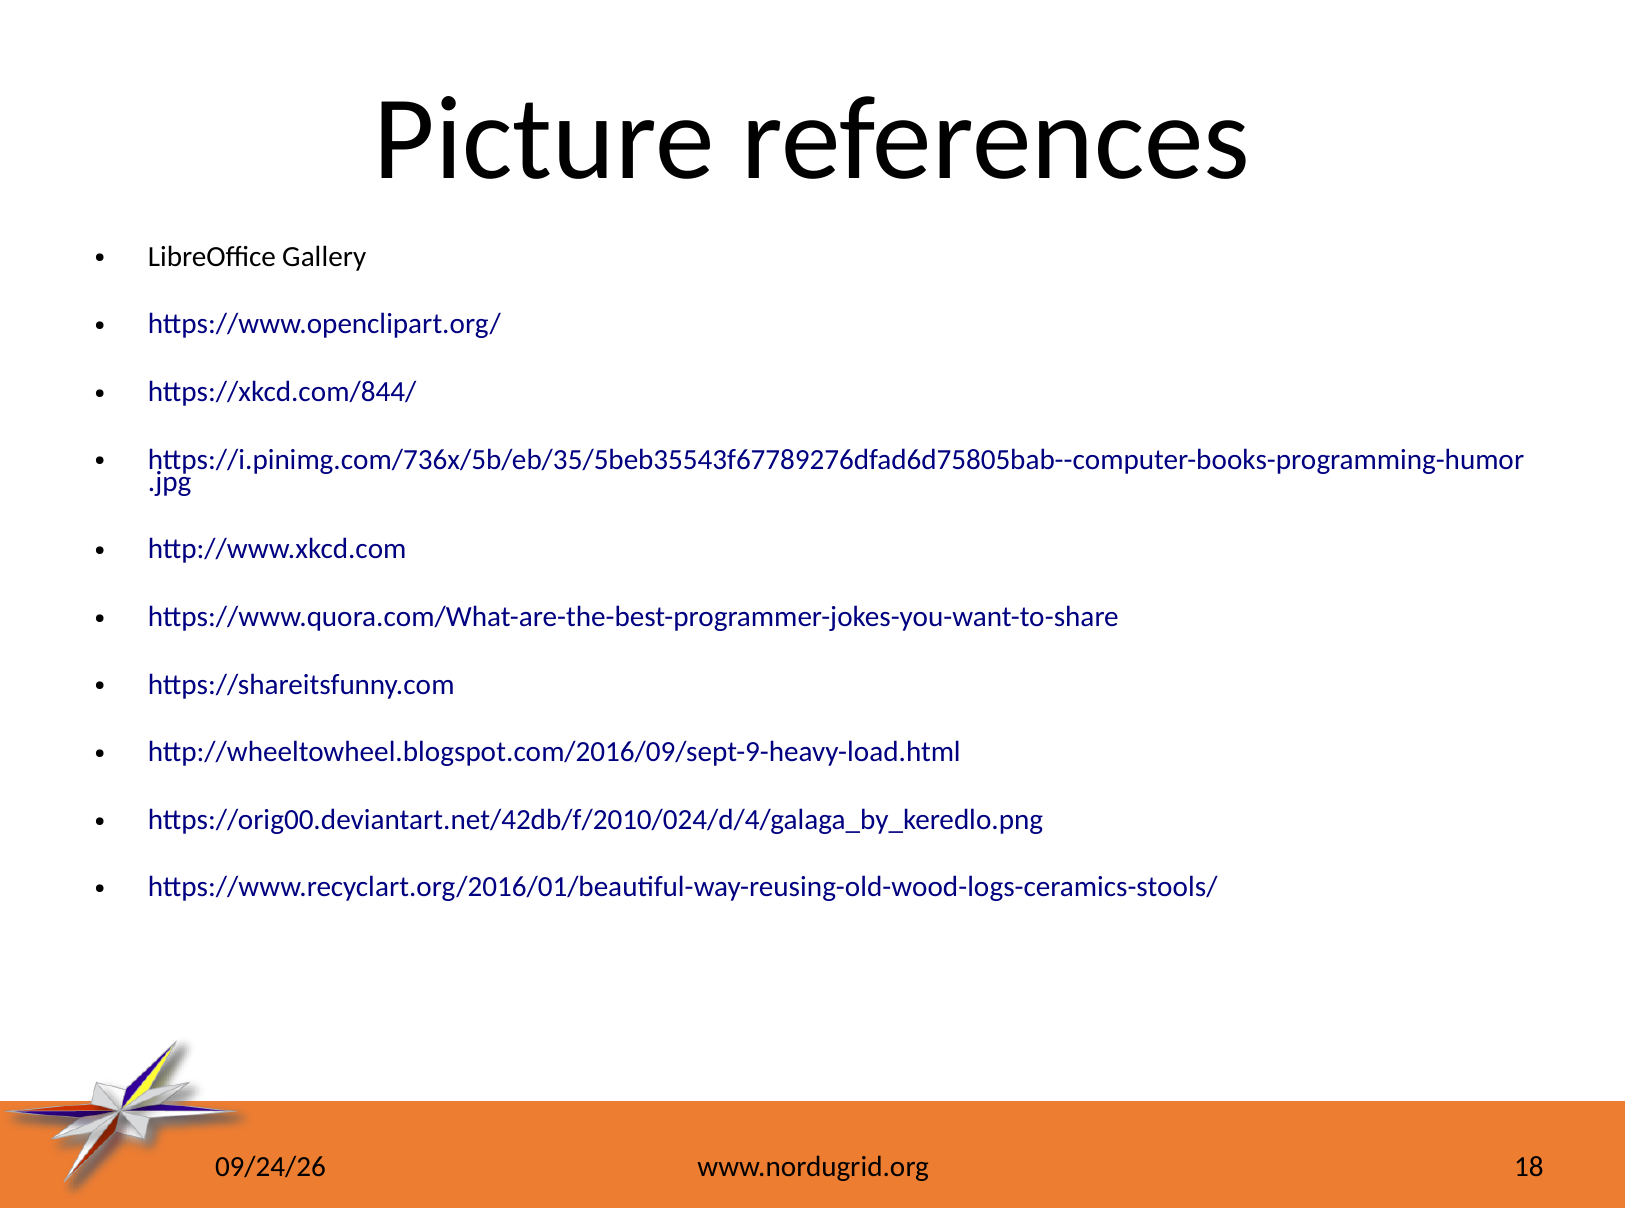

# Picture references
LibreOffice Gallery
https://www.openclipart.org/
https://xkcd.com/844/
https://i.pinimg.com/736x/5b/eb/35/5beb35543f67789276dfad6d75805bab--computer-books-programming-humor.jpg
http://www.xkcd.com
https://www.quora.com/What-are-the-best-programmer-jokes-you-want-to-share
https://shareitsfunny.com
http://wheeltowheel.blogspot.com/2016/09/sept-9-heavy-load.html
https://orig00.deviantart.net/42db/f/2010/024/d/4/galaga_by_keredlo.png
https://www.recyclart.org/2016/01/beautiful-way-reusing-old-wood-logs-ceramics-stools/
www.nordugrid.org
18